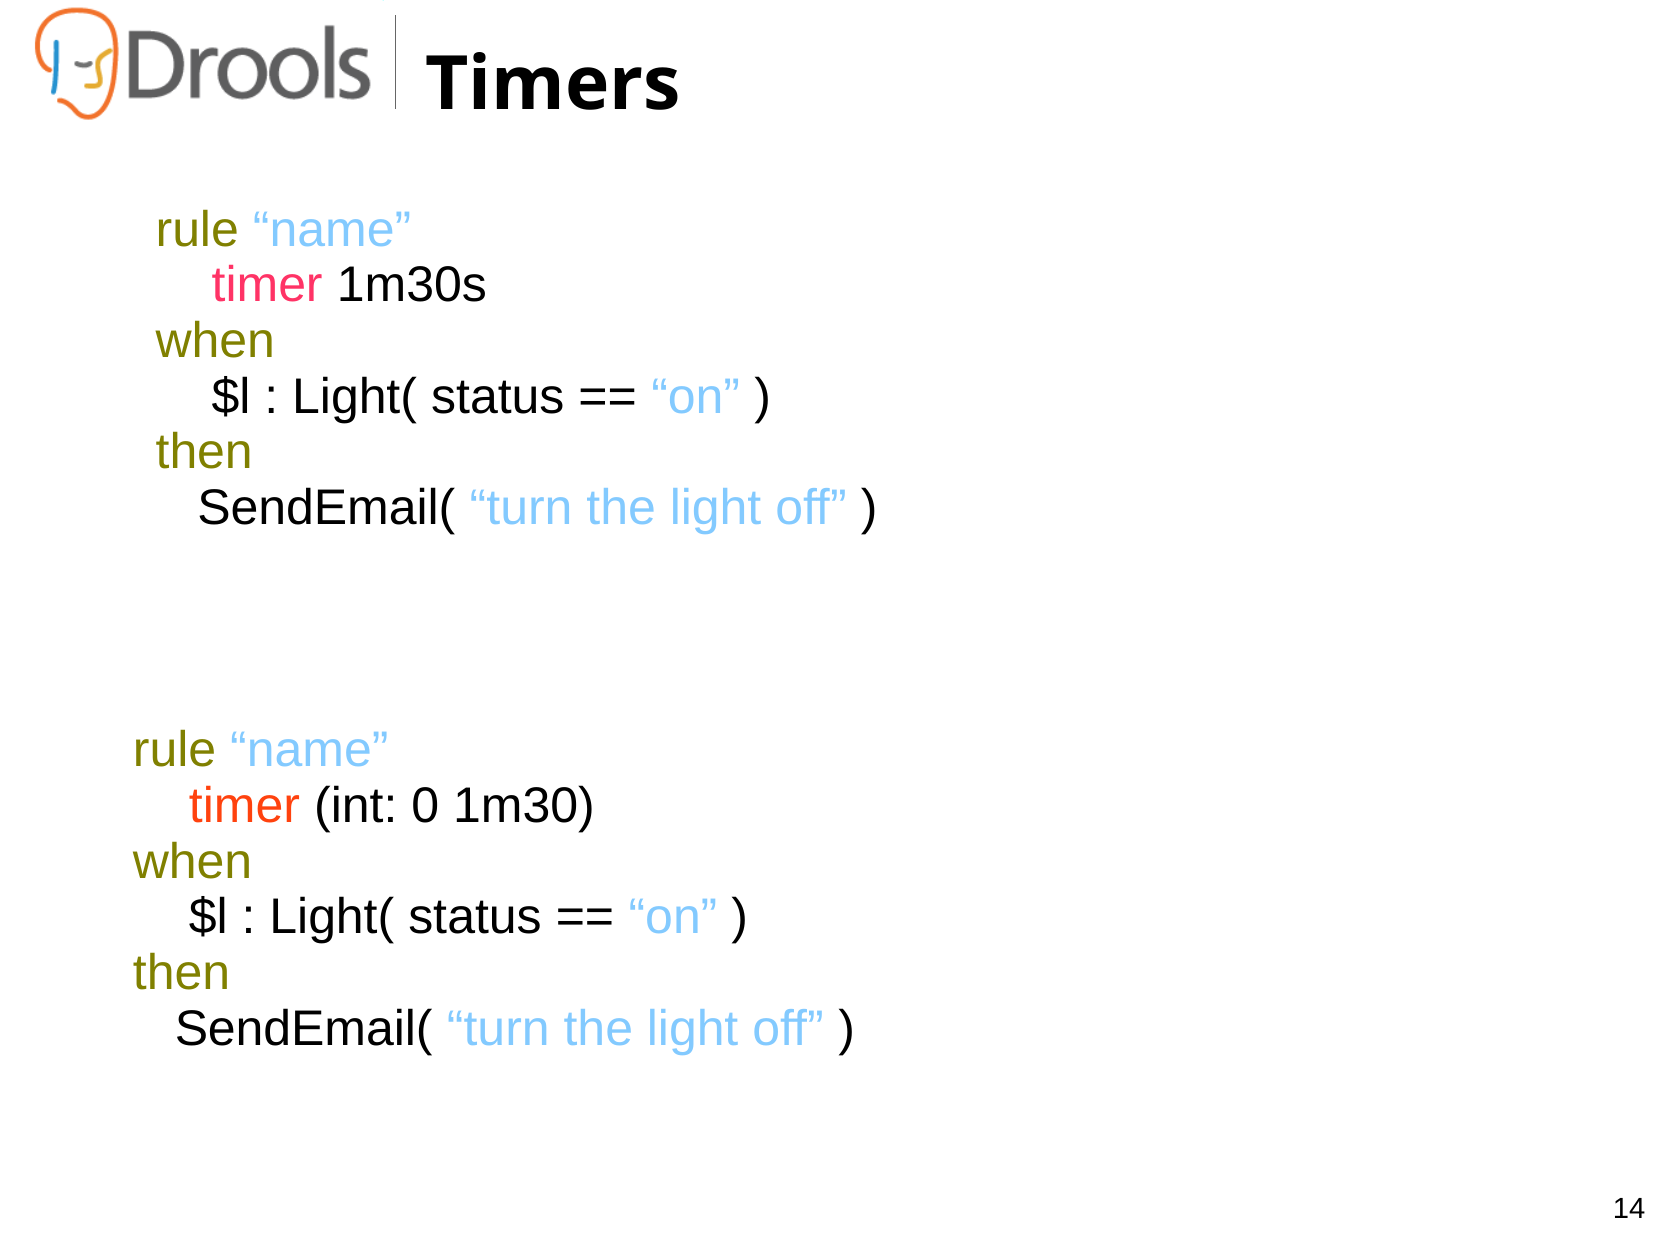

# Timers
rule “name”
 timer 1m30s
when
 $l : Light( status == “on” )
then
 SendEmail( “turn the light off” )
rule “name”
 timer (int: 0 1m30)
when
 $l : Light( status == “on” )
then
 SendEmail( “turn the light off” )